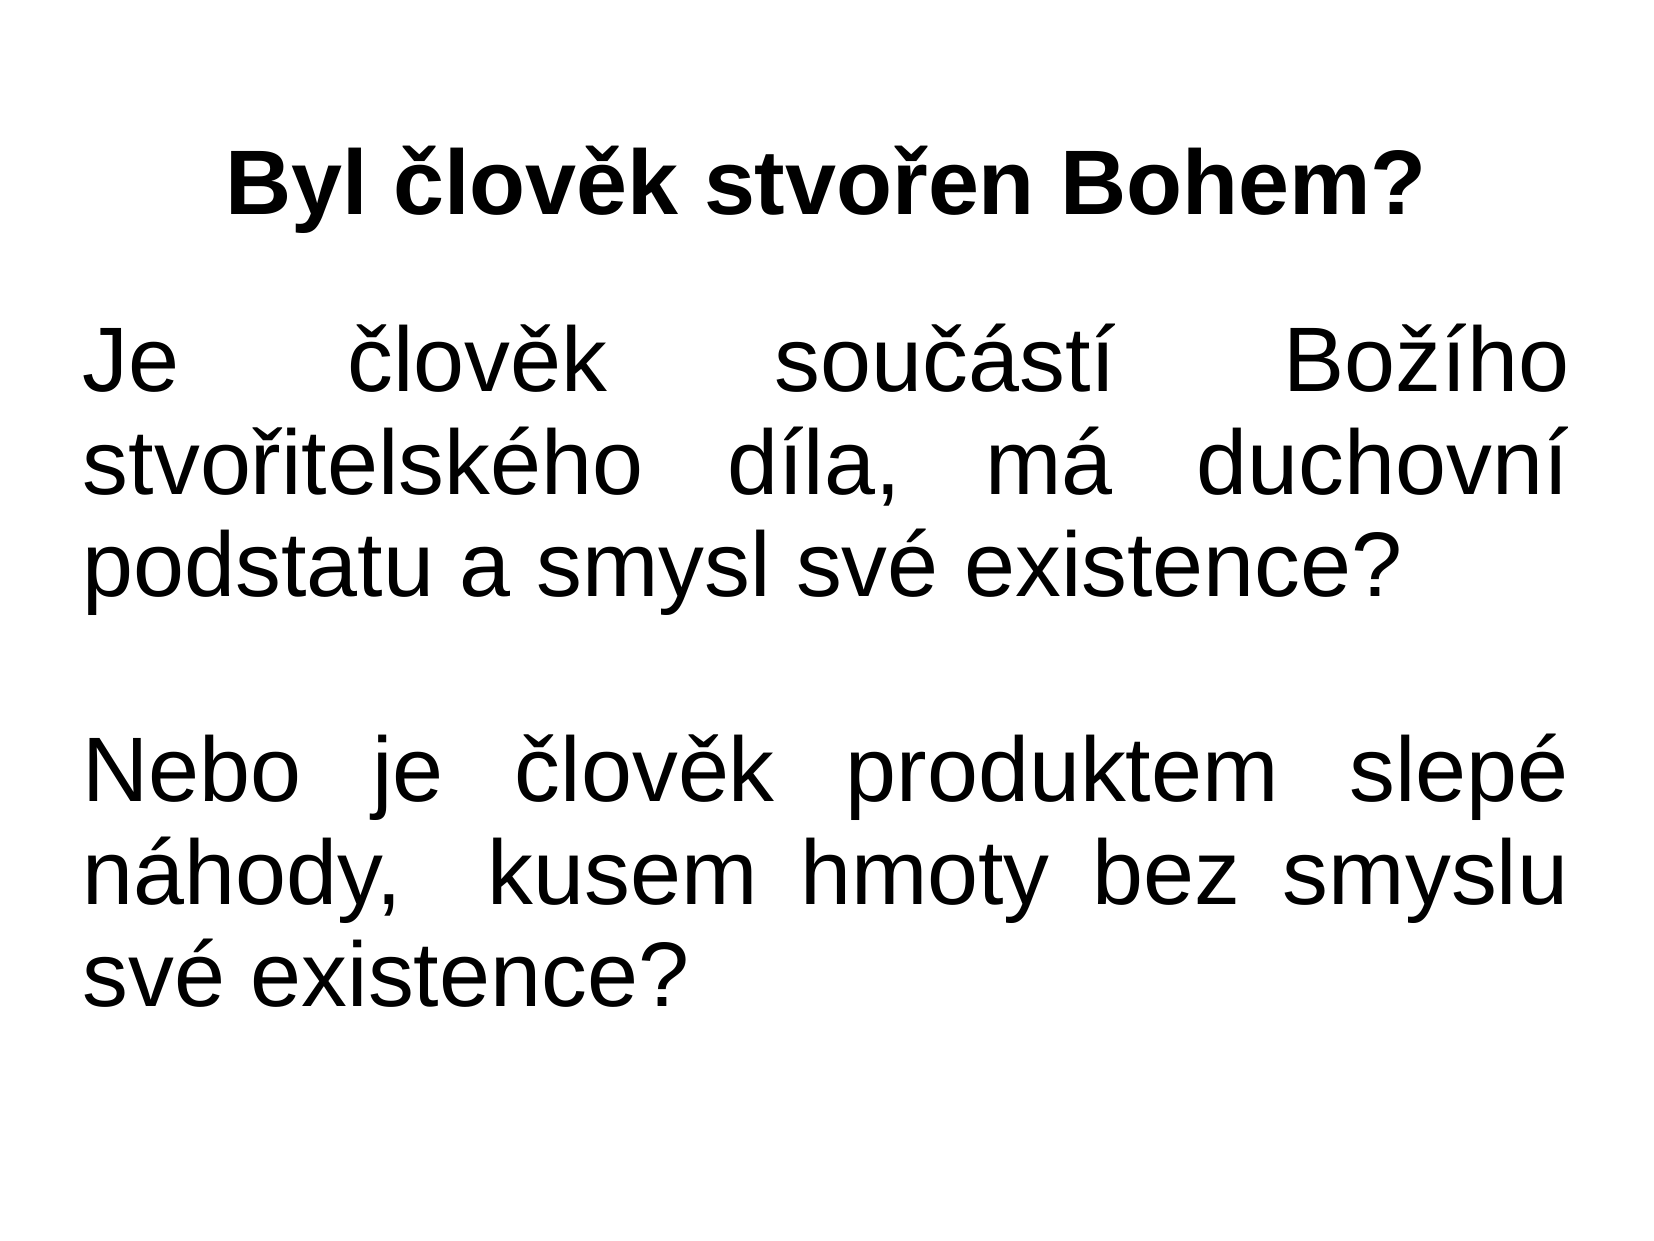

# Byl člověk stvořen Bohem?
Je člověk součástí Božího stvořitelského díla, má duchovní podstatu a smysl své existence?
Nebo je člověk produktem slepé náhody, kusem hmoty bez smyslu své existence?